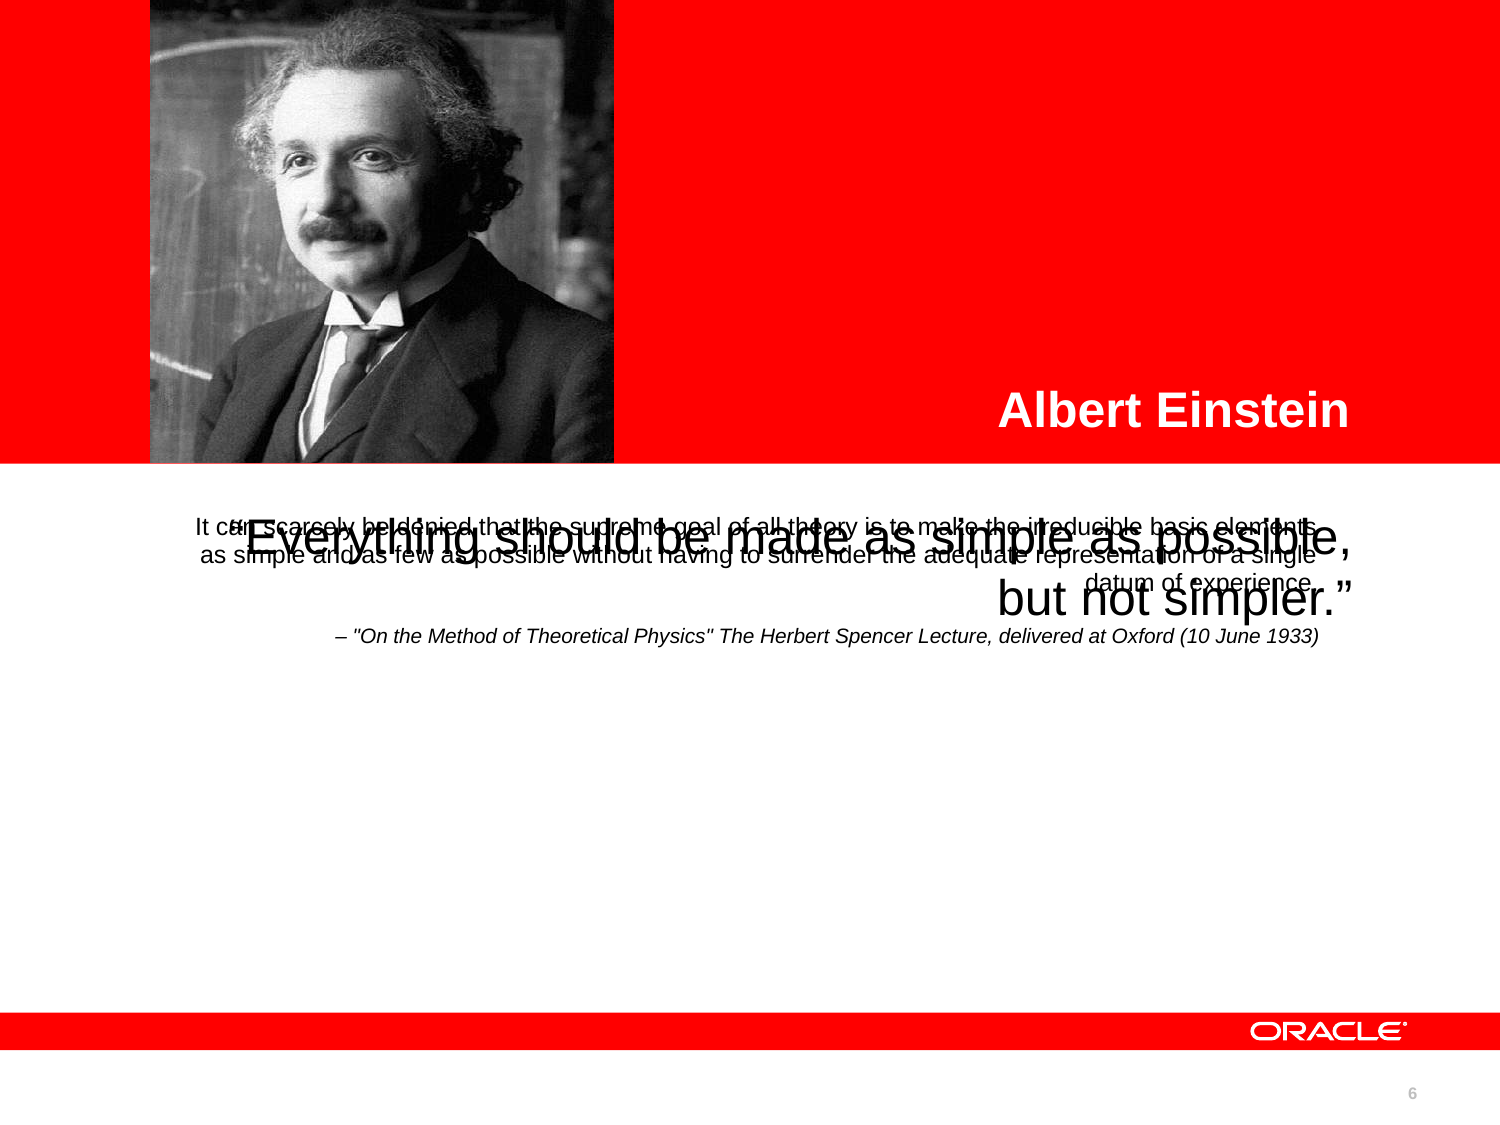

# Albert Einstein
“Everything should be made as simple as possible, but not simpler.”
It can scarcely be denied that the supreme goal of all theory is to make the irreducible basic elements as simple and as few as possible without having to surrender the adequate representation of a single datum of experience.
 – "On the Method of Theoretical Physics" The Herbert Spencer Lecture, delivered at Oxford (10 June 1933)